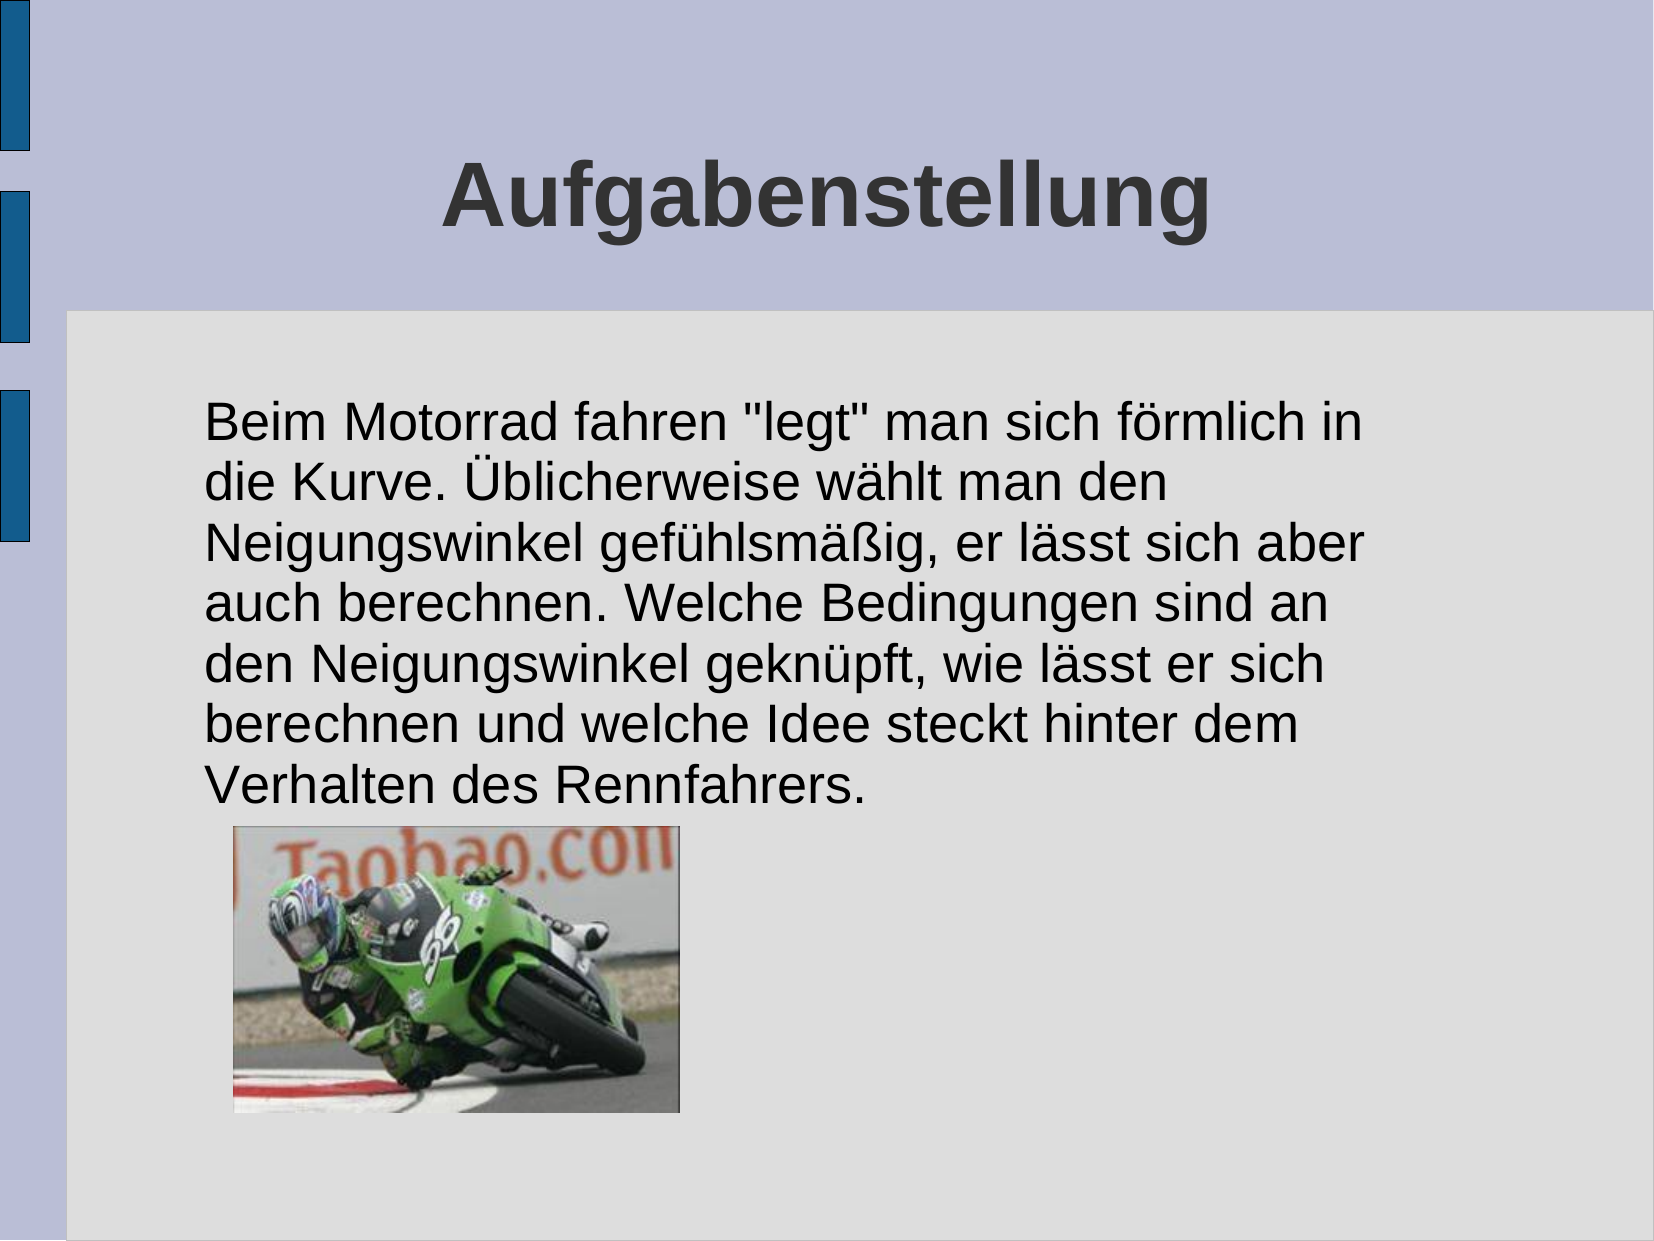

# Aufgabenstellung
Beim Motorrad fahren "legt" man sich förmlich in die Kurve. Üblicherweise wählt man den Neigungswinkel gefühlsmäßig, er lässt sich aber auch berechnen. Welche Bedingungen sind an den Neigungswinkel geknüpft, wie lässt er sich berechnen und welche Idee steckt hinter dem Verhalten des Rennfahrers.